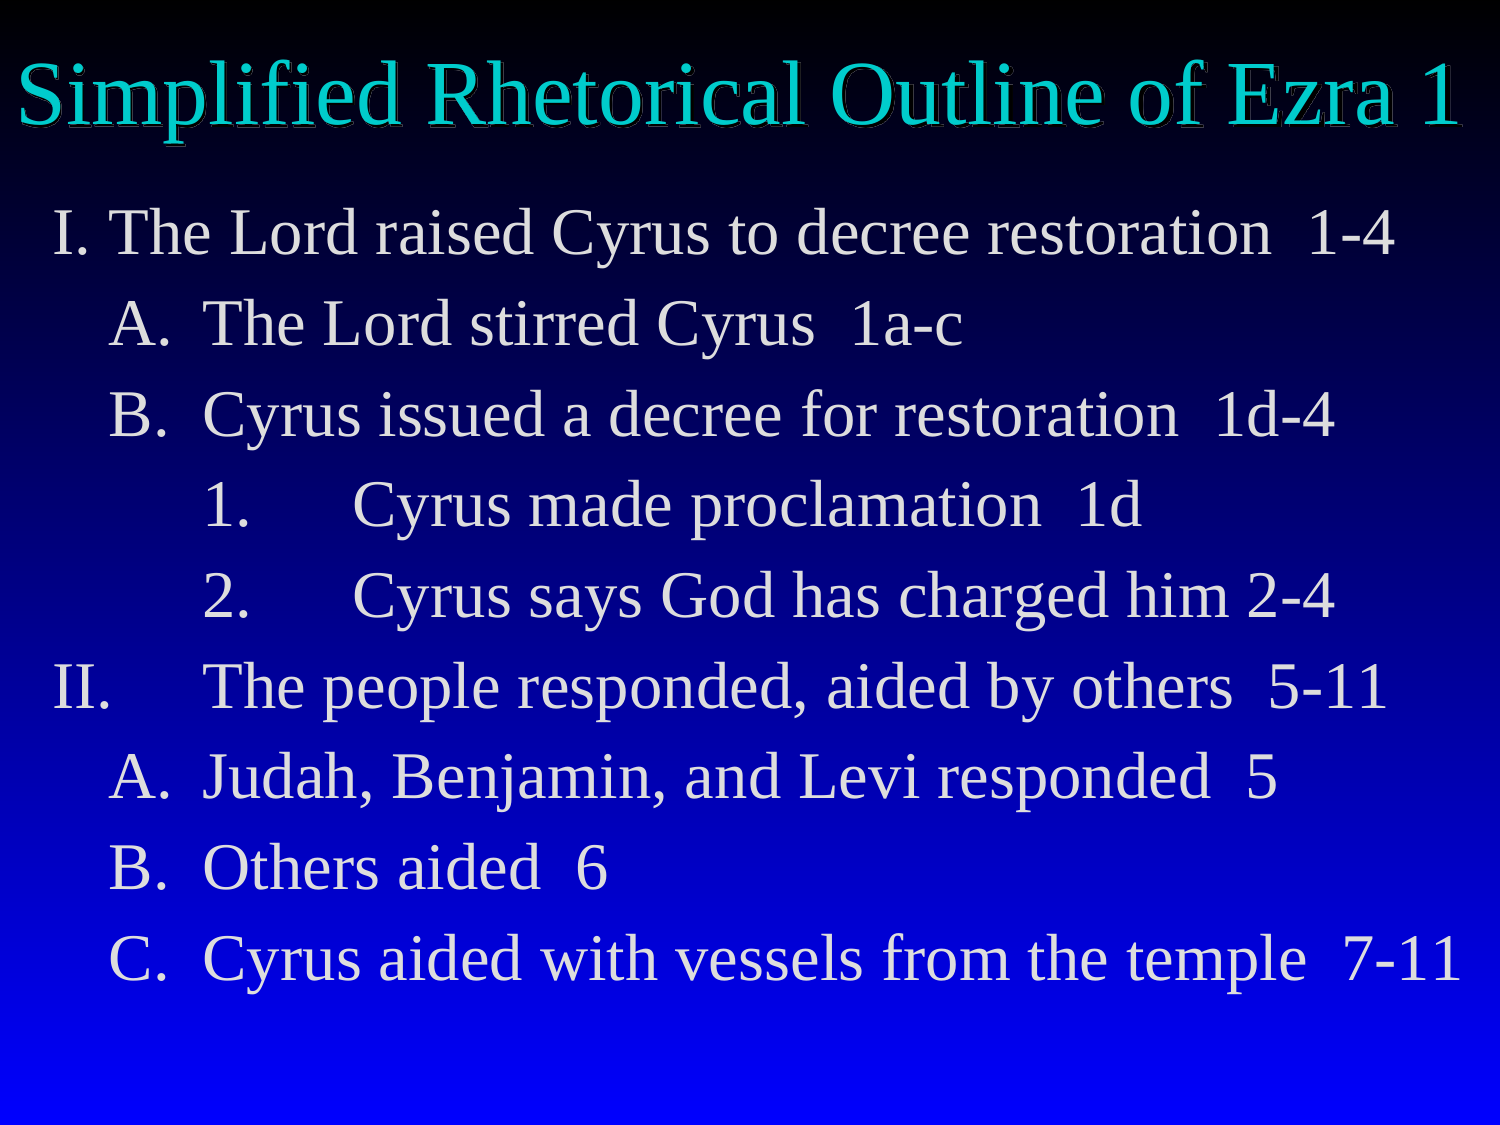

Simplified Rhetorical Outline of Ezra 1
# I.	The Lord raised Cyrus to decree restoration 1-4
	A.	The Lord stirred Cyrus 1a-c
	B.	Cyrus issued a decree for restoration 1d-4
		1.	Cyrus made proclamation 1d
		2.	Cyrus says God has charged him 2-4
II.	The people responded, aided by others 5-11
	A.	Judah, Benjamin, and Levi responded 5
	B.	Others aided 6
	C.	Cyrus aided with vessels from the temple 7-11